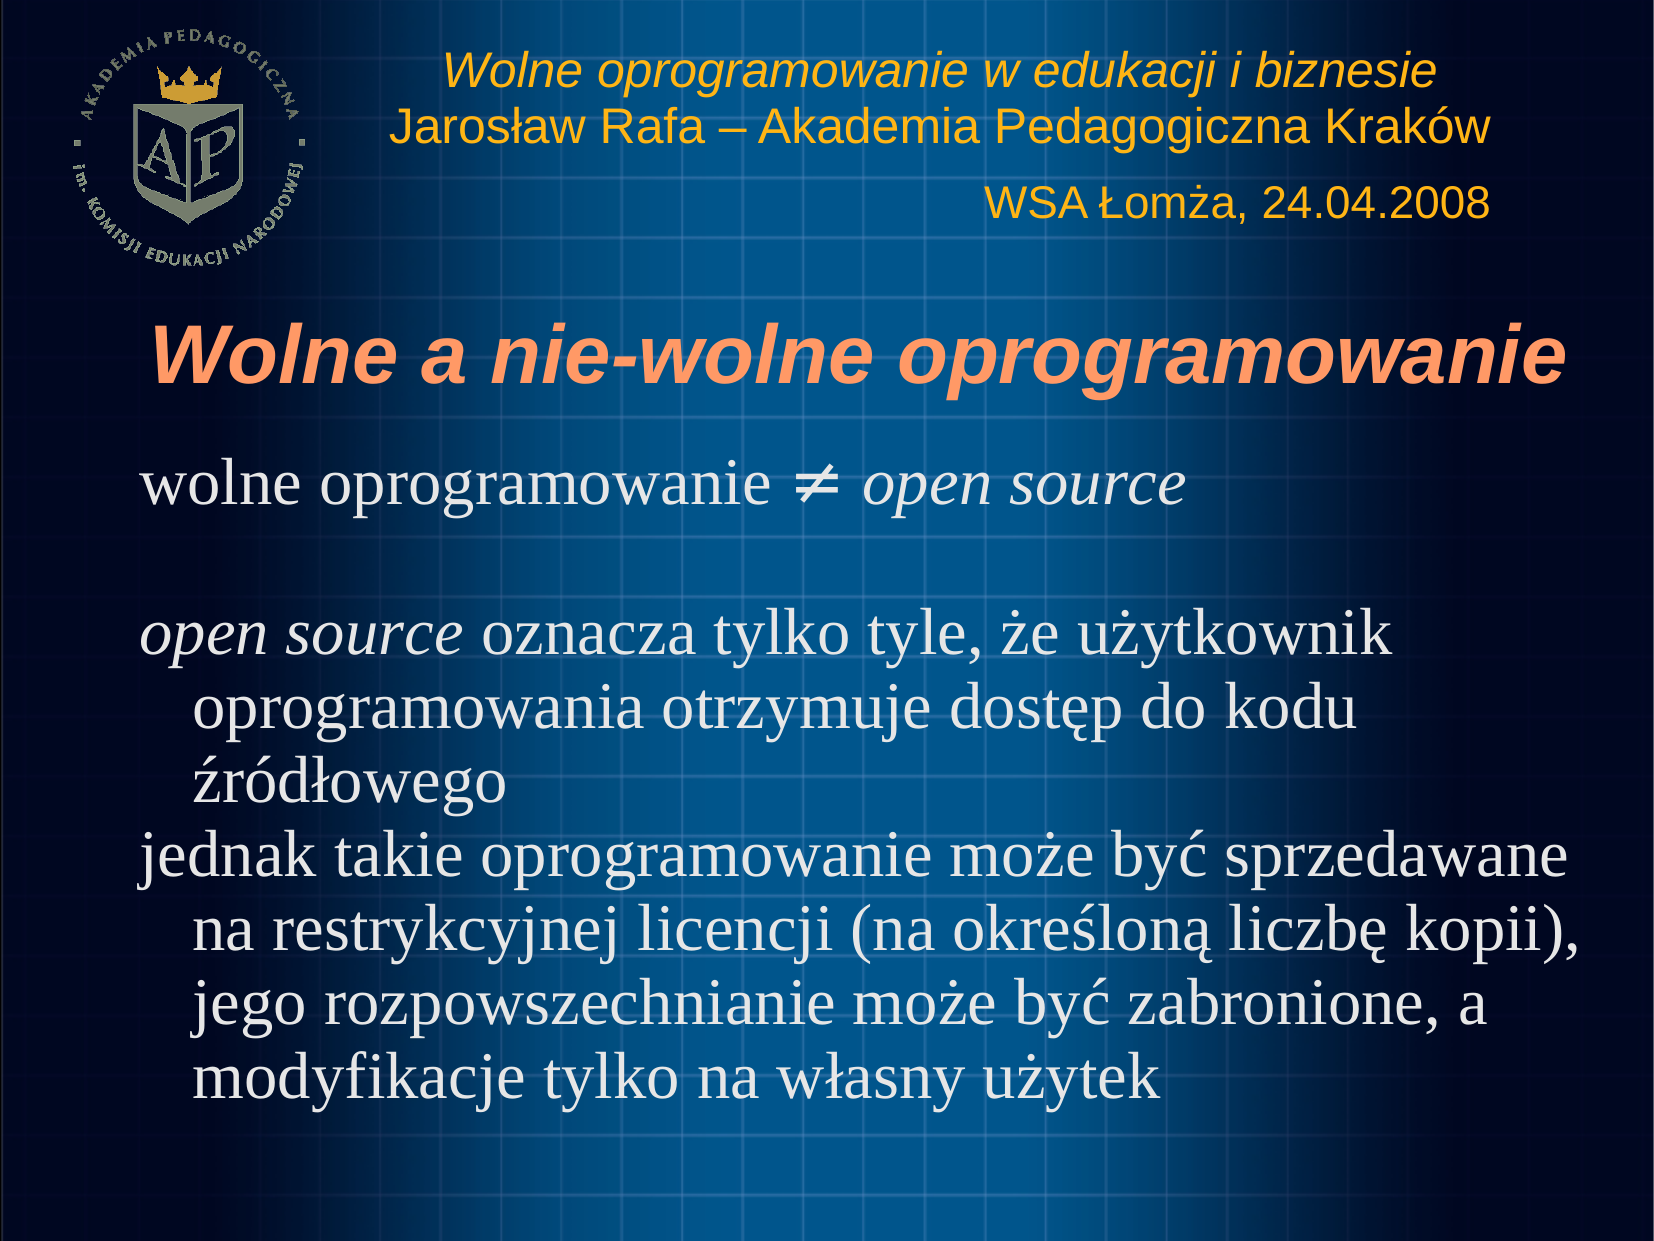

# Wolne a nie-wolne oprogramowanie
wolne oprogramowanie ≠ open source
open source oznacza tylko tyle, że użytkownik oprogramowania otrzymuje dostęp do kodu źródłowego
jednak takie oprogramowanie może być sprzedawane na restrykcyjnej licencji (na określoną liczbę kopii), jego rozpowszechnianie może być zabronione, a modyfikacje tylko na własny użytek